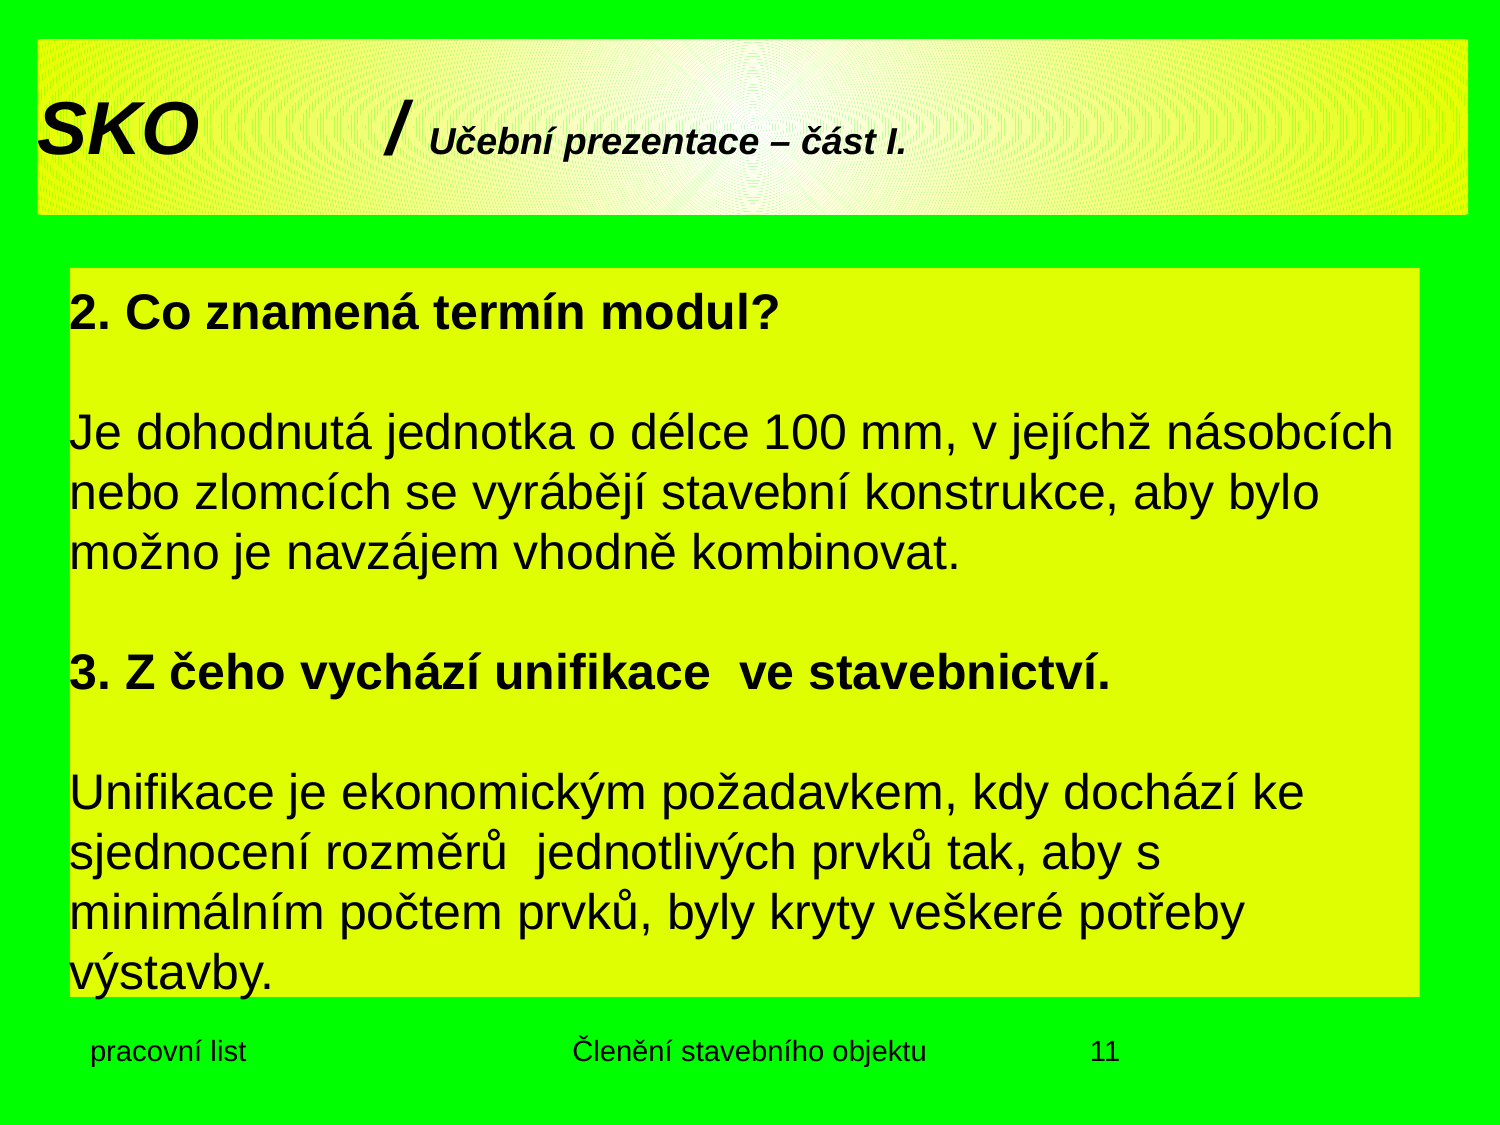

SKO / Učební prezentace – část I.
2. Co znamená termín modul?
Je dohodnutá jednotka o délce 100 mm, v jejíchž násobcích nebo zlomcích se vyrábějí stavební konstrukce, aby bylo možno je navzájem vhodně kombinovat.
3. Z čeho vychází unifikace ve stavebnictví.
Unifikace je ekonomickým požadavkem, kdy dochází ke sjednocení rozměrů jednotlivých prvků tak, aby s minimálním počtem prvků, byly kryty veškeré potřeby výstavby.
pracovní list
Členění stavebního objektu